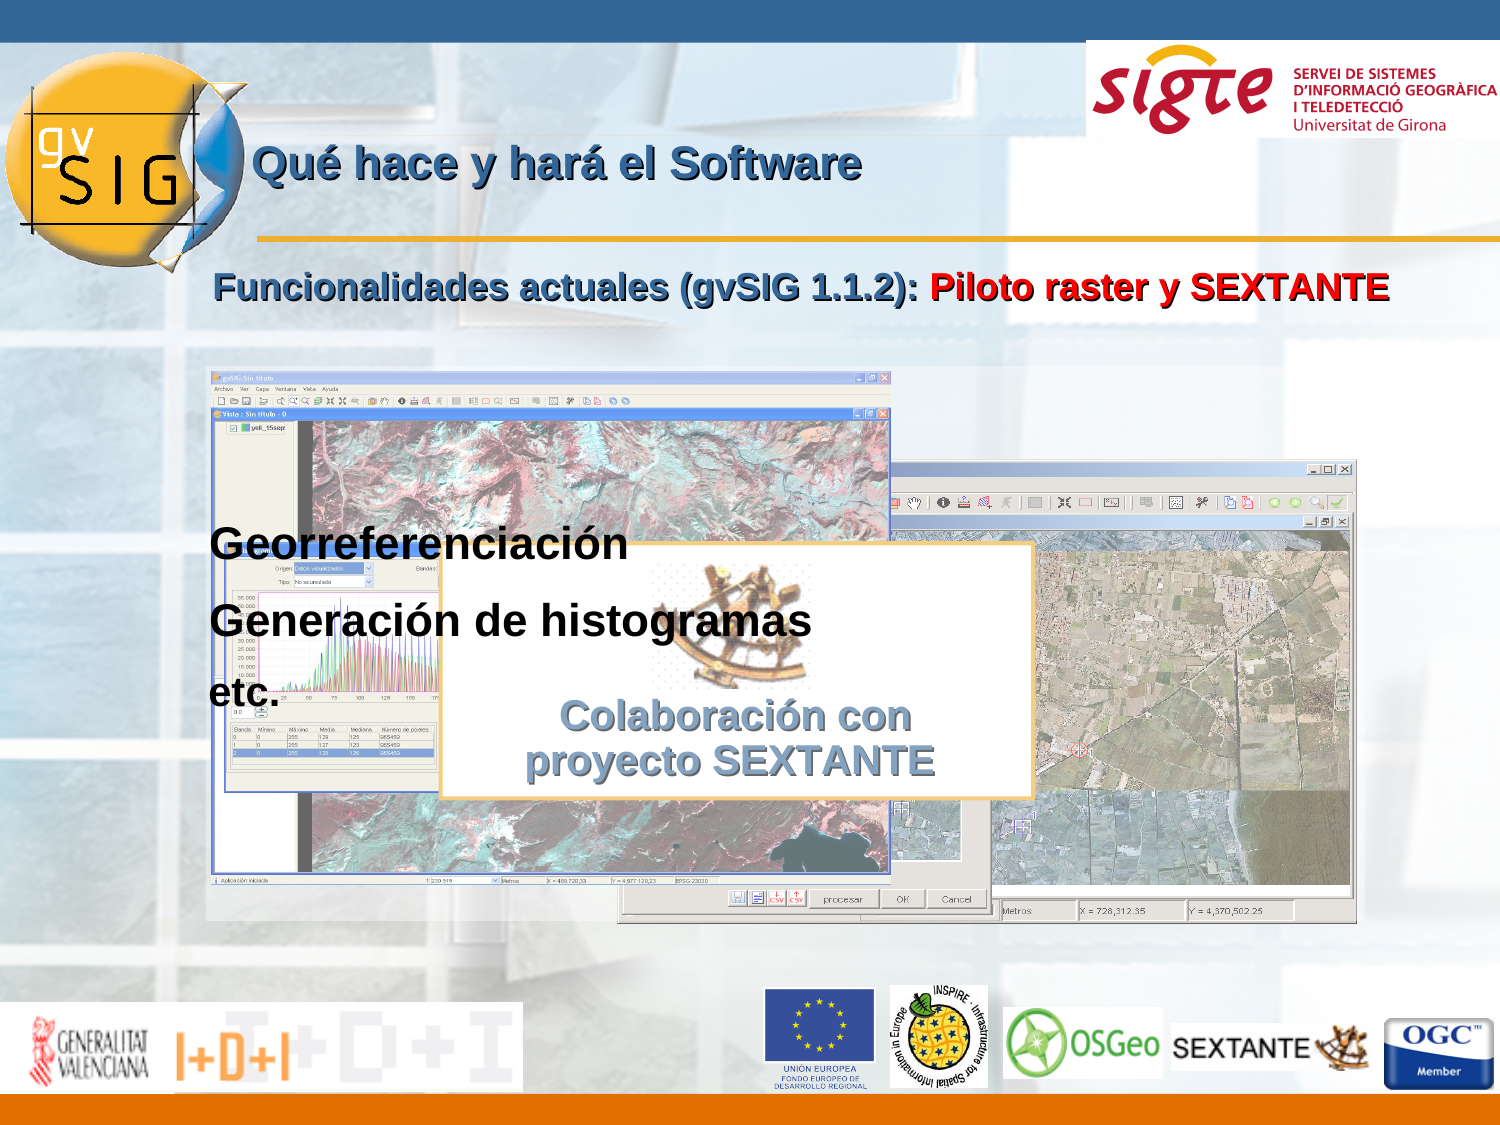

Qué hace y hará el Software
Funcionalidades actuales (gvSIG 1.1.2): Piloto raster y SEXTANTE
 Georreferenciación
 Generación de histogramas
 etc.
 Colaboración con
 proyecto SEXTANTE